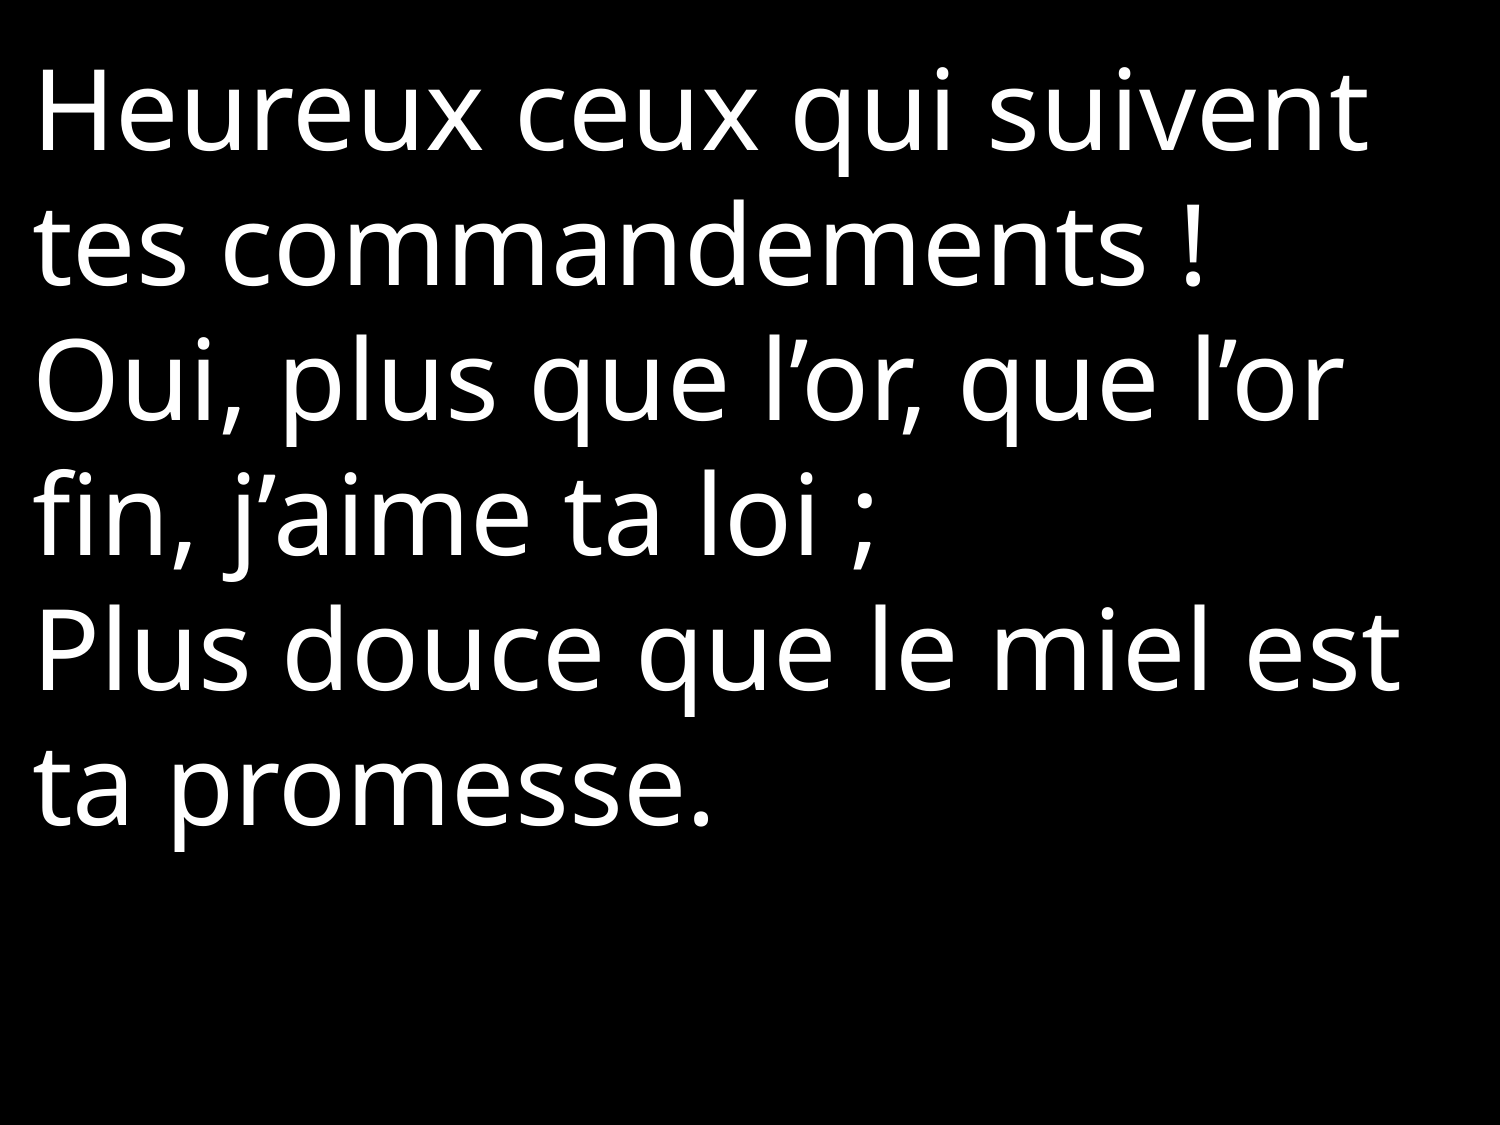

Heureux ceux qui suivent tes commandements !
Oui, plus que l’or, que l’or fin, j’aime ta loi ;
Plus douce que le miel est ta promesse.
#